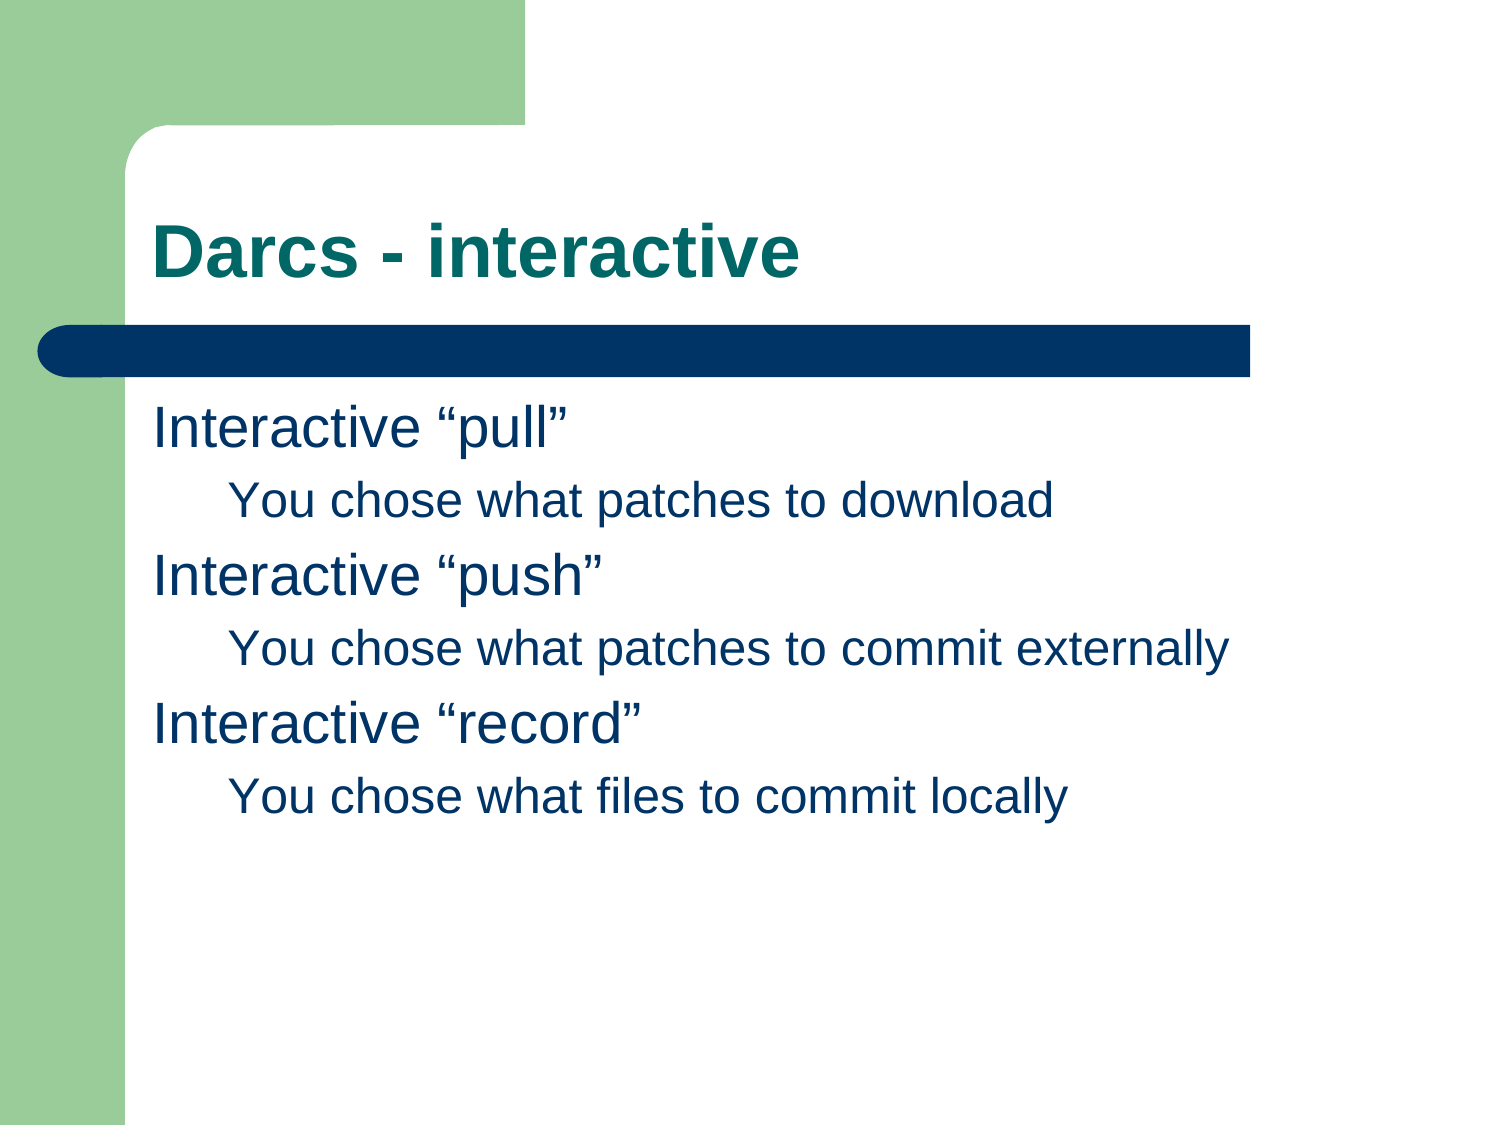

# Darcs - interactive
Interactive “pull”
You chose what patches to download
Interactive “push”
You chose what patches to commit externally
Interactive “record”
You chose what files to commit locally